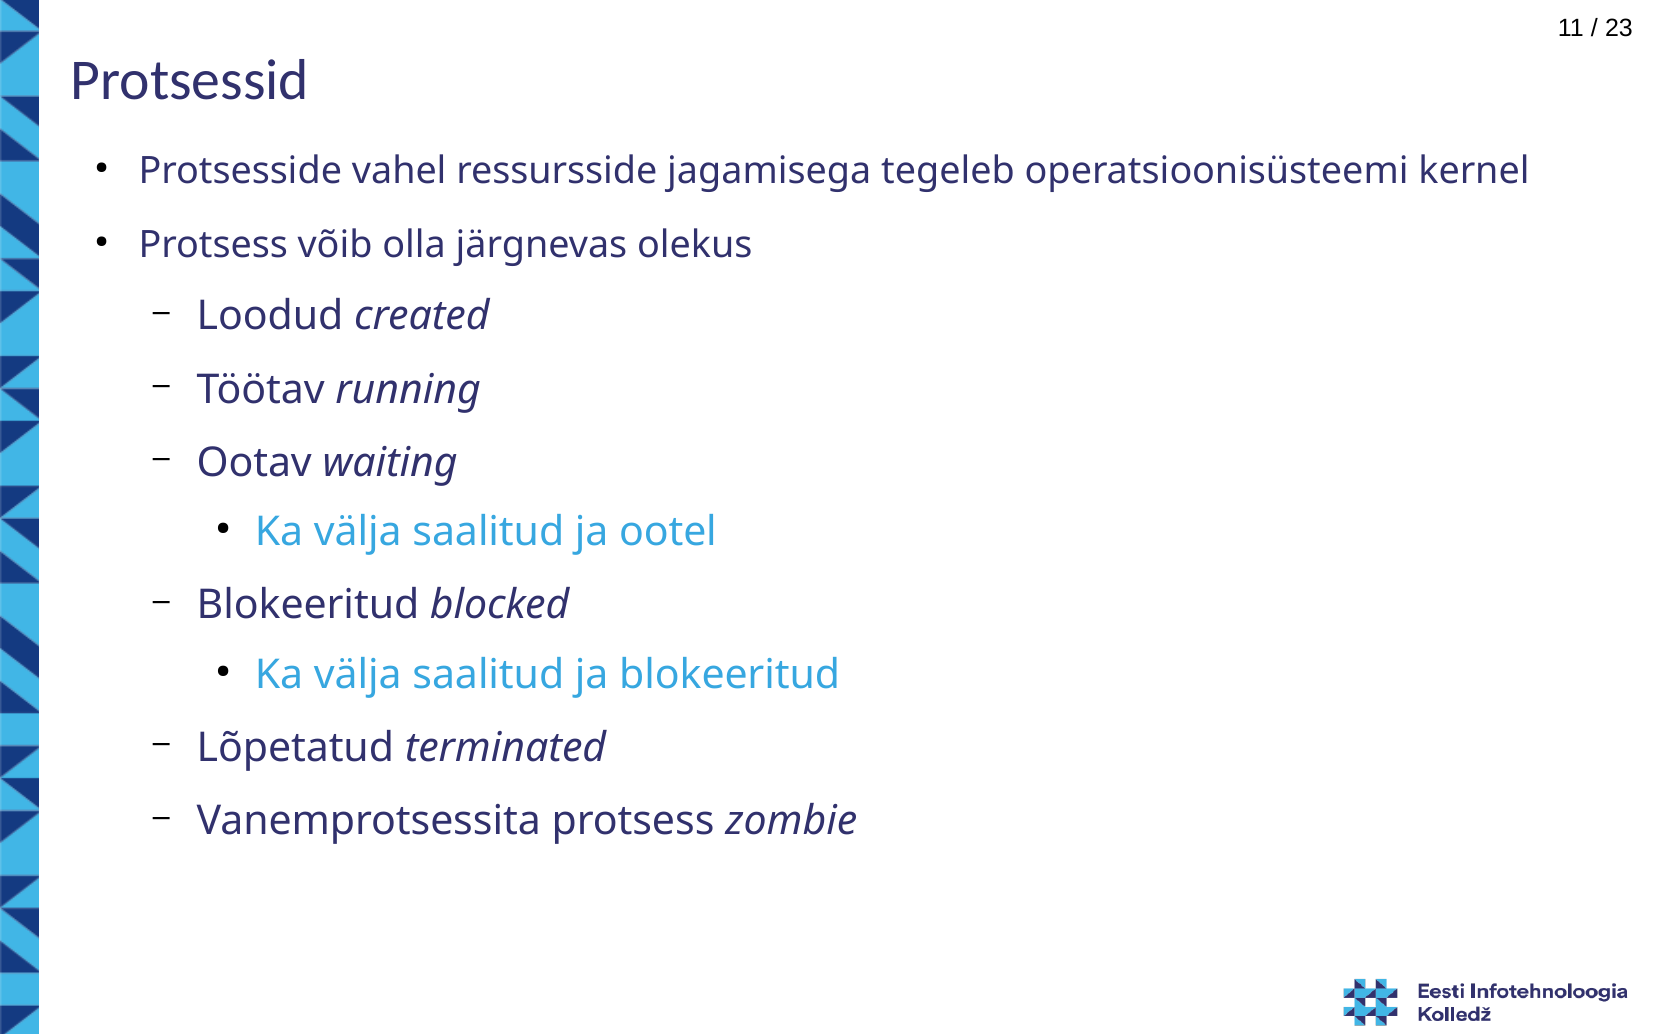

# Protsessid
Protsesside vahel ressursside jagamisega tegeleb operatsioonisüsteemi kernel
Protsess võib olla järgnevas olekus
Loodud created
Töötav running
Ootav waiting
Ka välja saalitud ja ootel
Blokeeritud blocked
Ka välja saalitud ja blokeeritud
Lõpetatud terminated
Vanemprotsessita protsess zombie